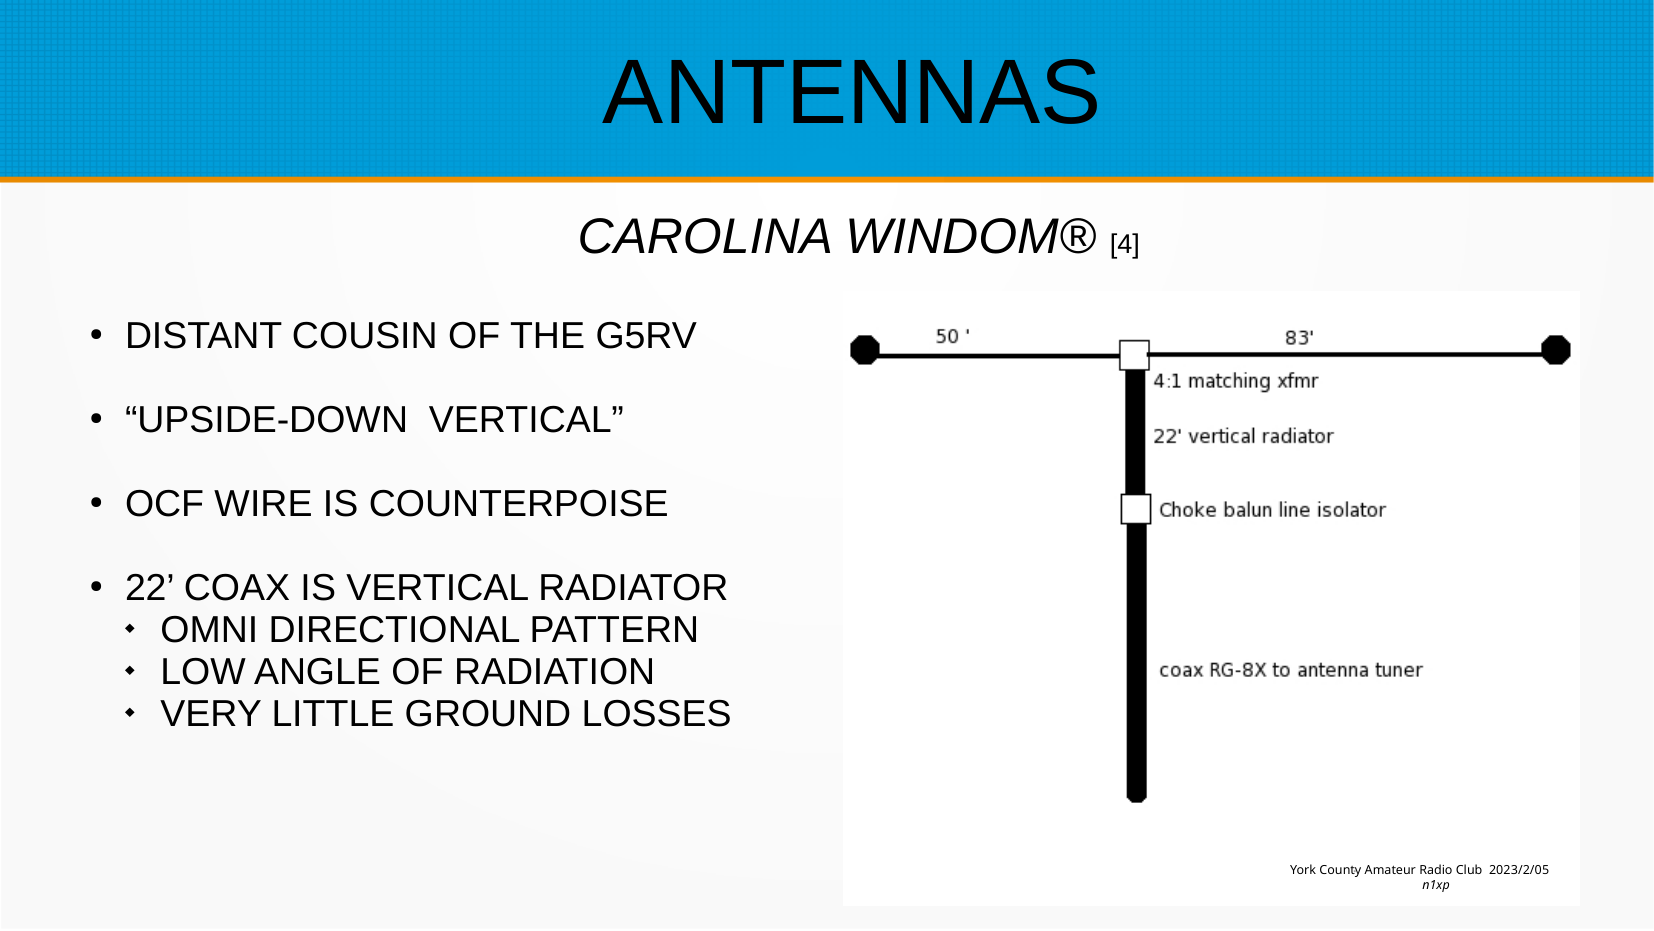

ANTENNAS
CAROLINA WINDOM® [4]
DISTANT COUSIN OF THE G5RV
“UPSIDE-DOWN VERTICAL”
OCF WIRE IS COUNTERPOISE
22’ COAX IS VERTICAL RADIATOR
OMNI DIRECTIONAL PATTERN
LOW ANGLE OF RADIATION
VERY LITTLE GROUND LOSSES
York County Amateur Radio Club 2023/2/05
n1xp